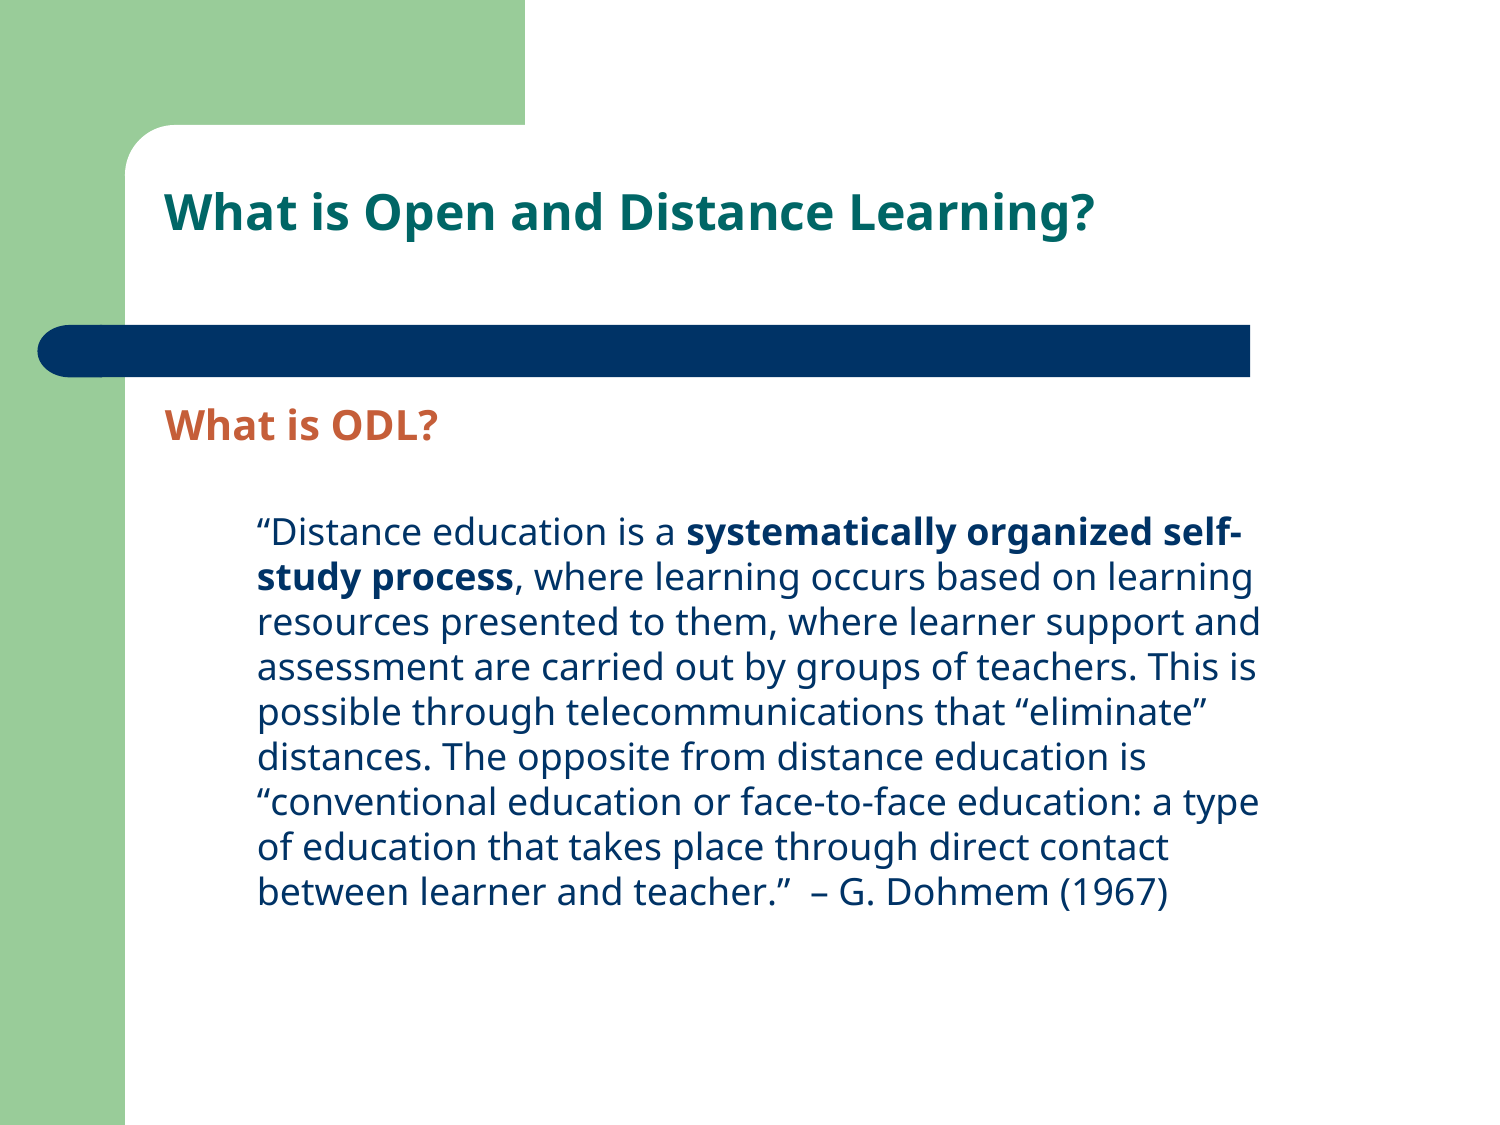

# What is Open and Distance Learning?
What is ODL?
“Distance education is a systematically organized self-study process, where learning occurs based on learning resources presented to them, where learner support and assessment are carried out by groups of teachers. This is possible through telecommunications that “eliminate” distances. The opposite from distance education is “conventional education or face-to-face education: a type of education that takes place through direct contact between learner and teacher.” – G. Dohmem (1967)